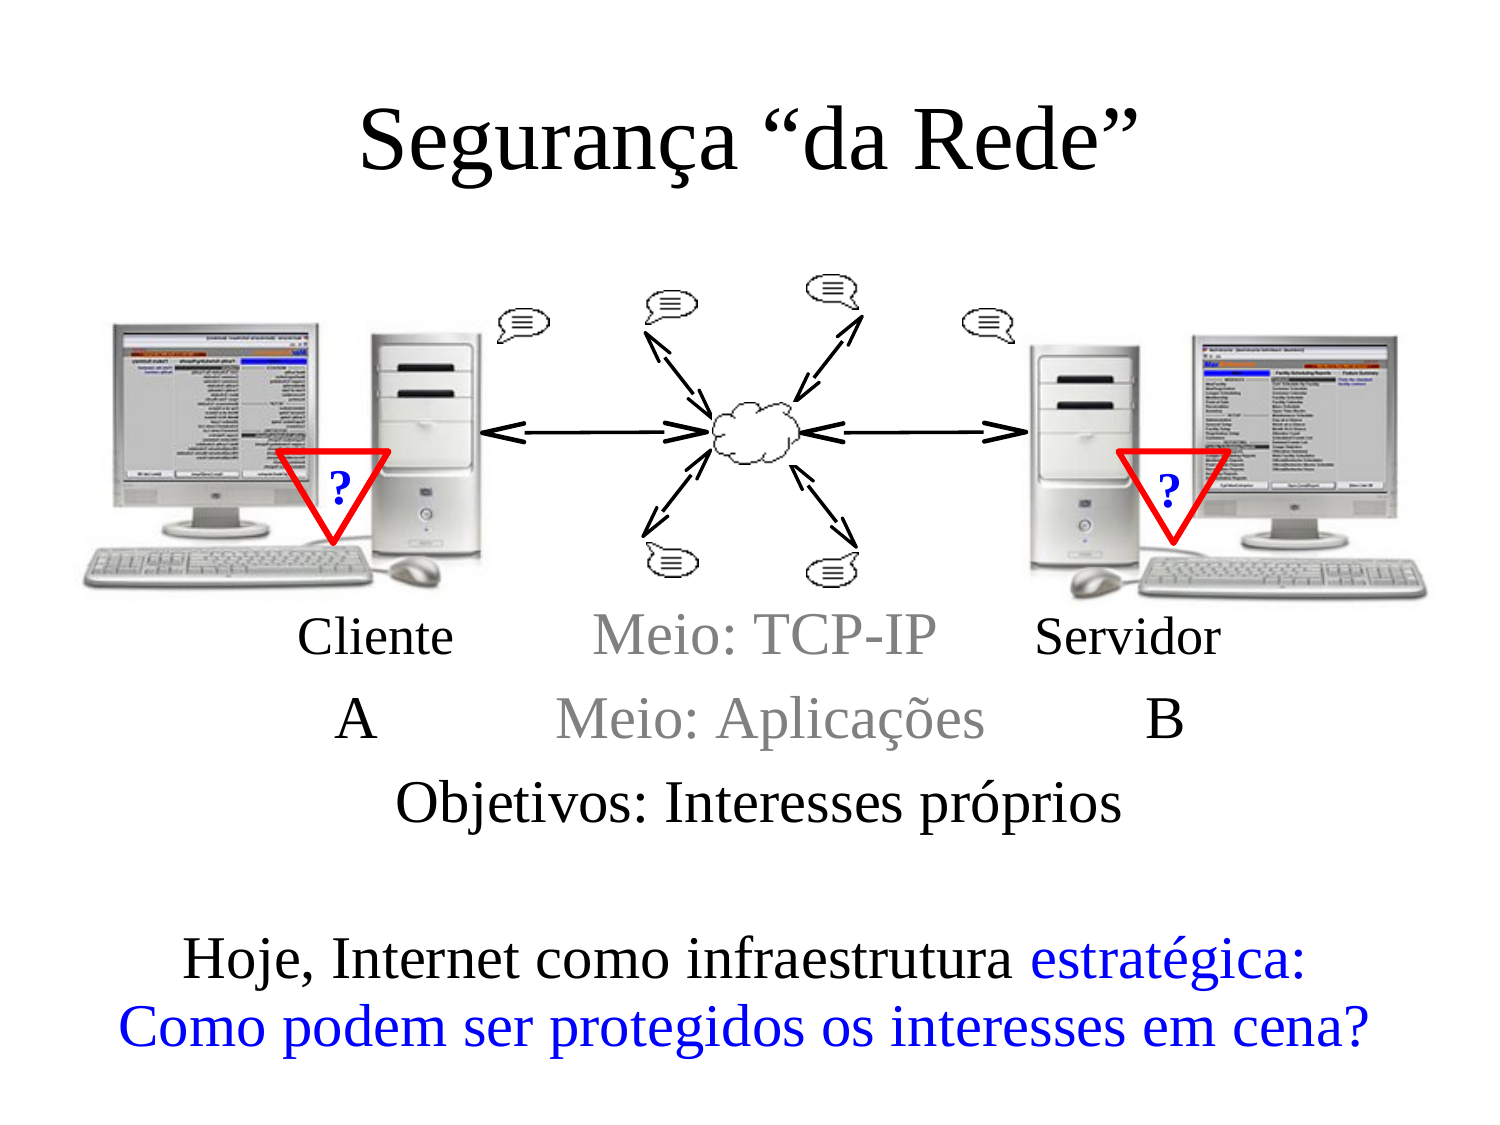

# Segurança “da Rede”
?
?
Cliente 		Meio: TCP-IP		Servidor
A			Meio: Aplicações			B
Objetivos: Interesses próprios
Hoje, Internet como infraestrutura estratégica:
Como podem ser protegidos os interesses em cena?